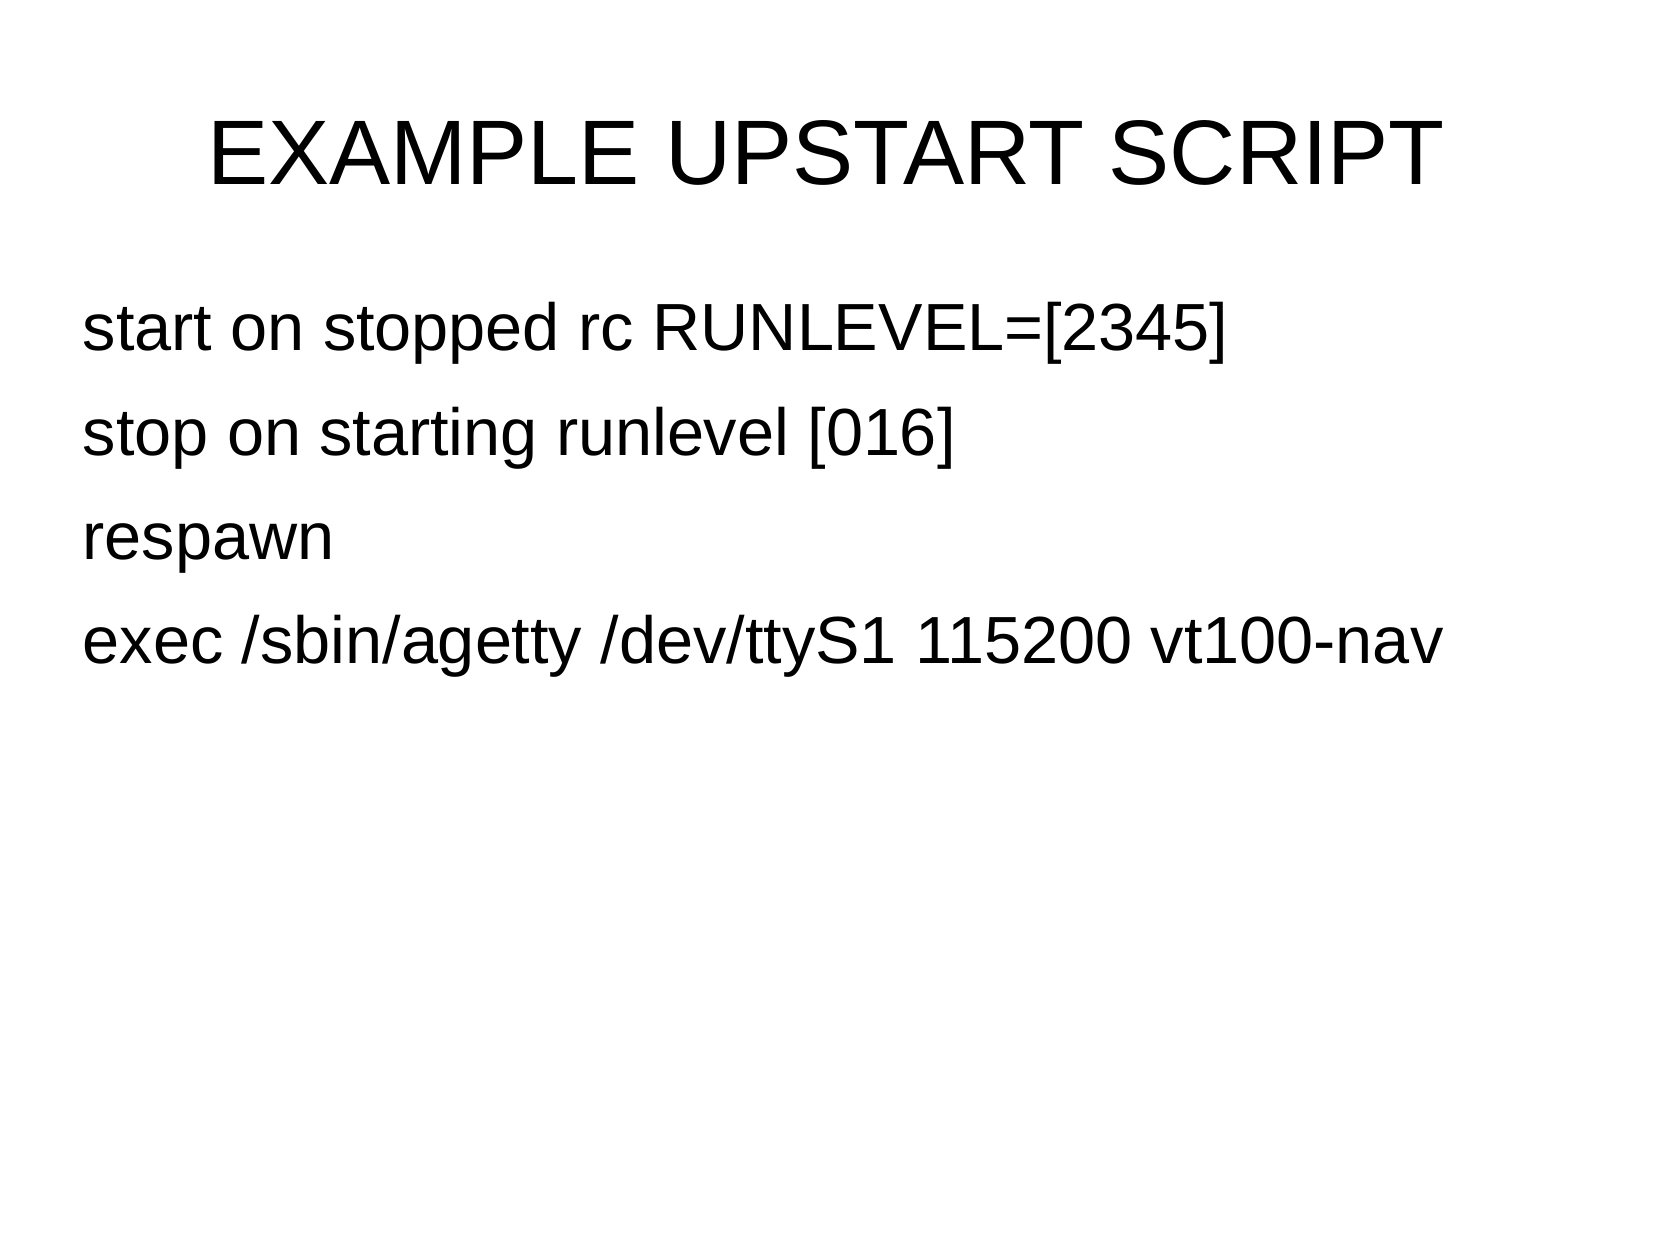

# EXAMPLE UPSTART SCRIPT
start on stopped rc RUNLEVEL=[2345]
stop on starting runlevel [016]
respawn
exec /sbin/agetty /dev/ttyS1 115200 vt100-nav